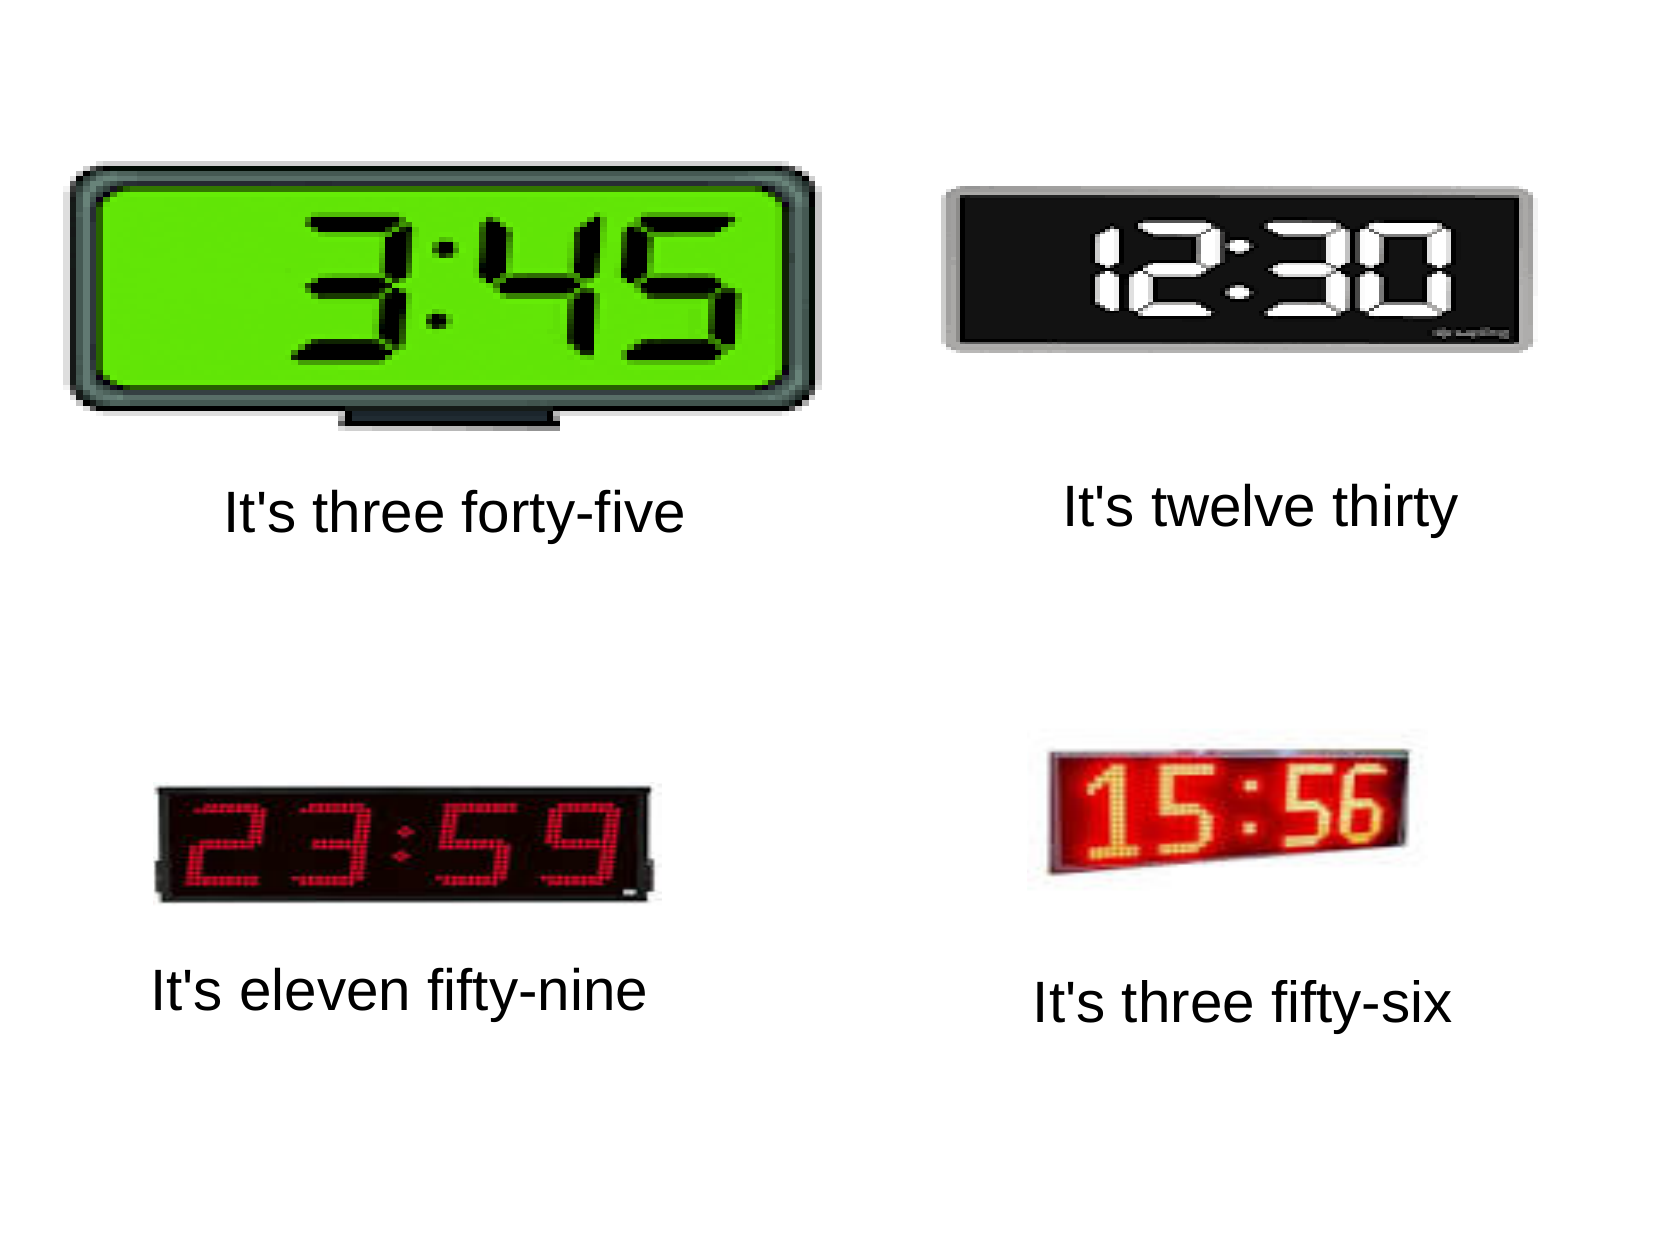

It's twelve thirty
It's three forty-five
It's eleven fifty-nine
It's three fifty-six